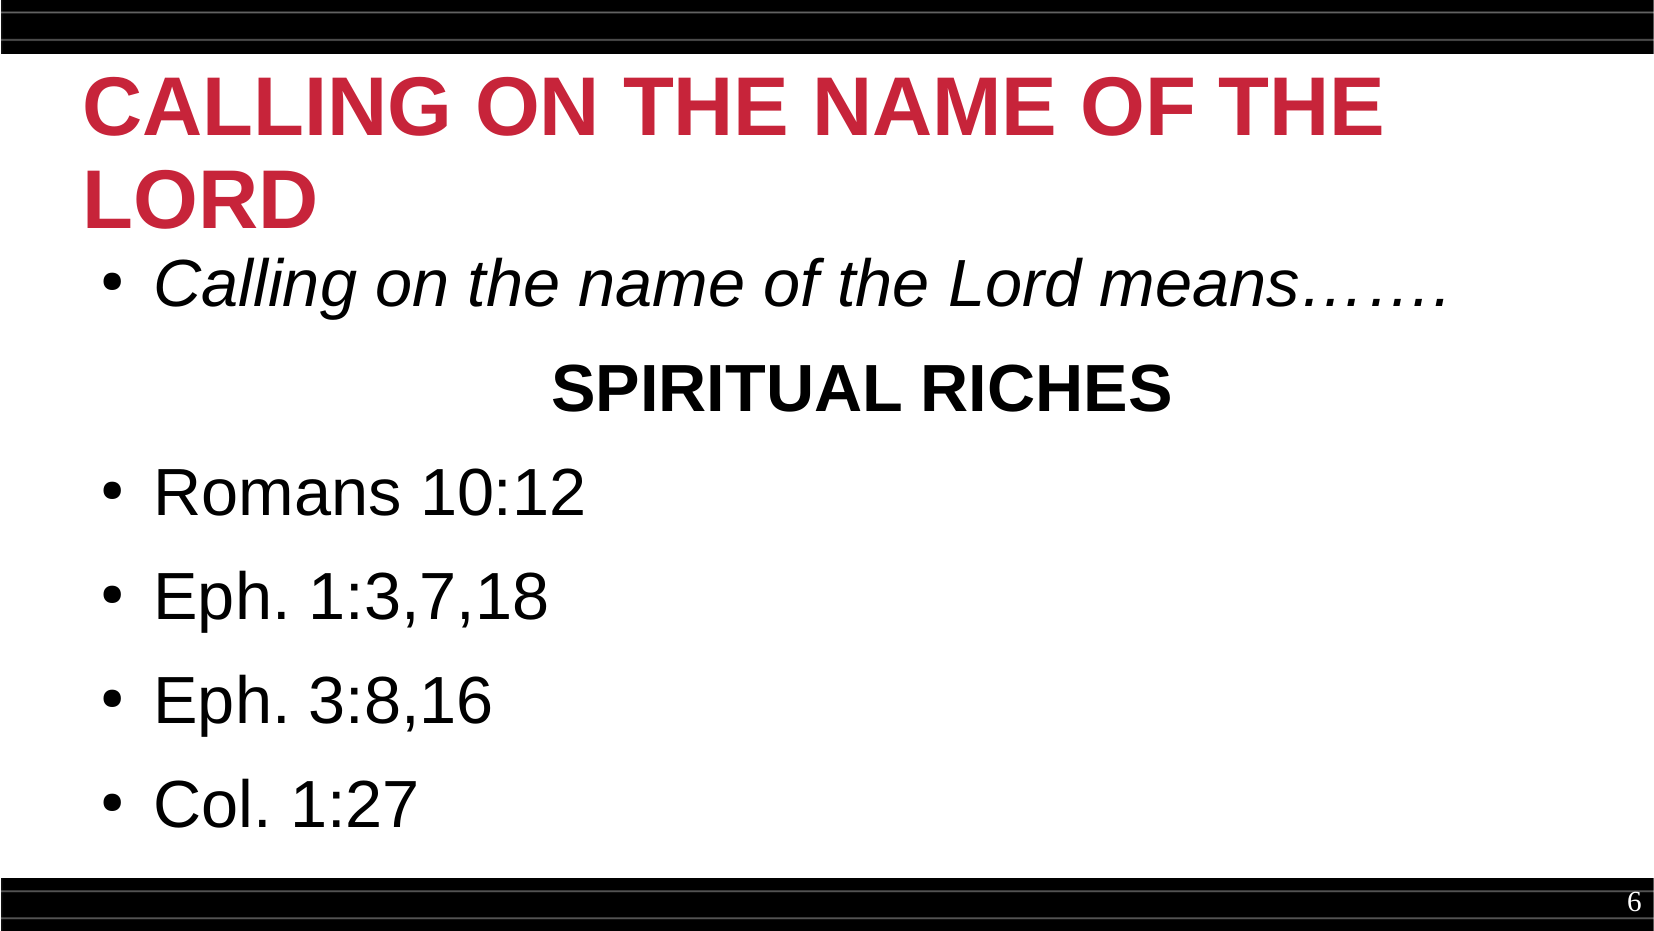

# CALLING ON THE NAME OF THE LORD
Calling on the name of the Lord means…….
SPIRITUAL RICHES
Romans 10:12
Eph. 1:3,7,18
Eph. 3:8,16
Col. 1:27